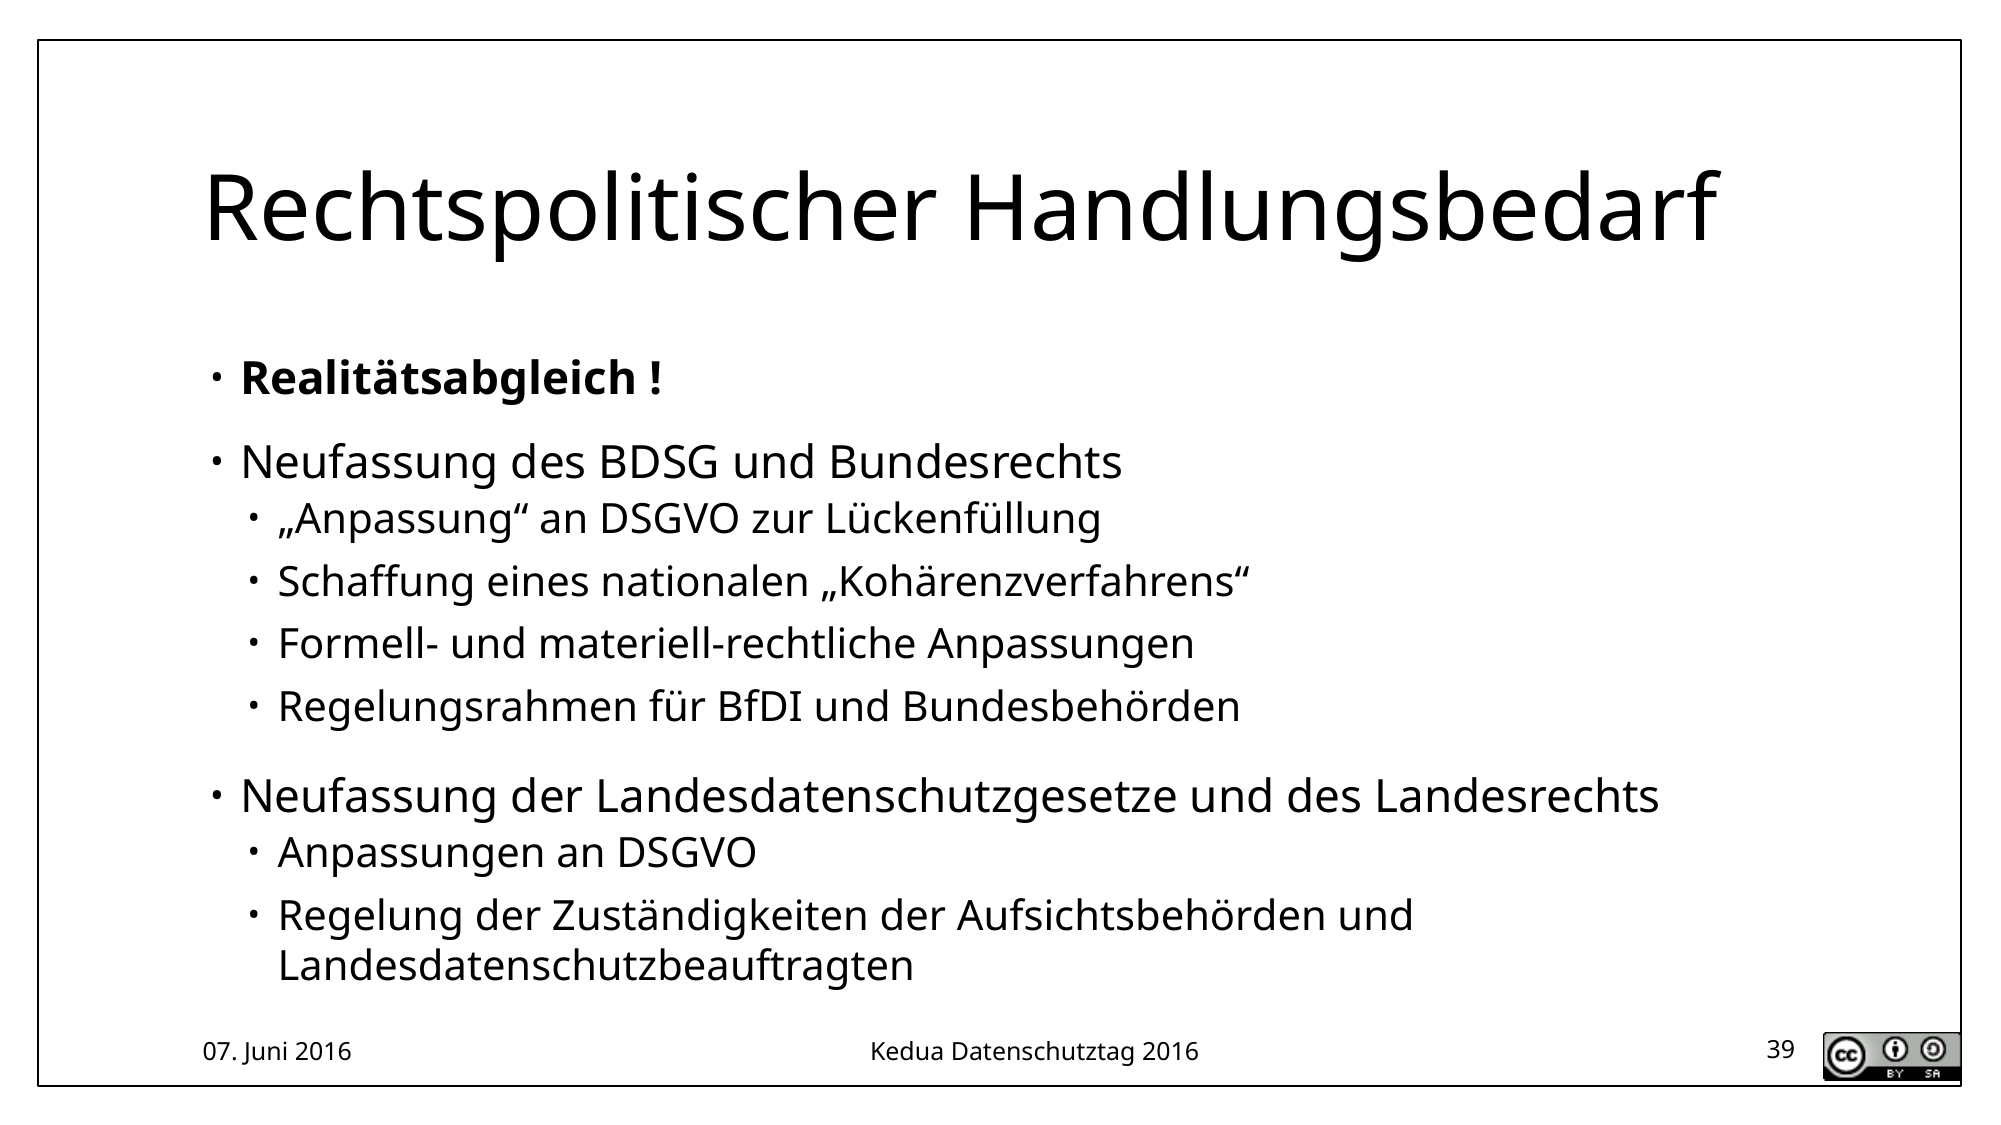

# Rechtspolitischer Handlungsbedarf
Realitätsabgleich !
Neufassung des BDSG und Bundesrechts
„Anpassung“ an DSGVO zur Lückenfüllung
Schaffung eines nationalen „Kohärenzverfahrens“
Formell- und materiell-rechtliche Anpassungen
Regelungsrahmen für BfDI und Bundesbehörden
Neufassung der Landesdatenschutzgesetze und des Landesrechts
Anpassungen an DSGVO
Regelung der Zuständigkeiten der Aufsichtsbehörden und Landesdatenschutzbeauftragten
07. Juni 2016
Kedua Datenschutztag 2016